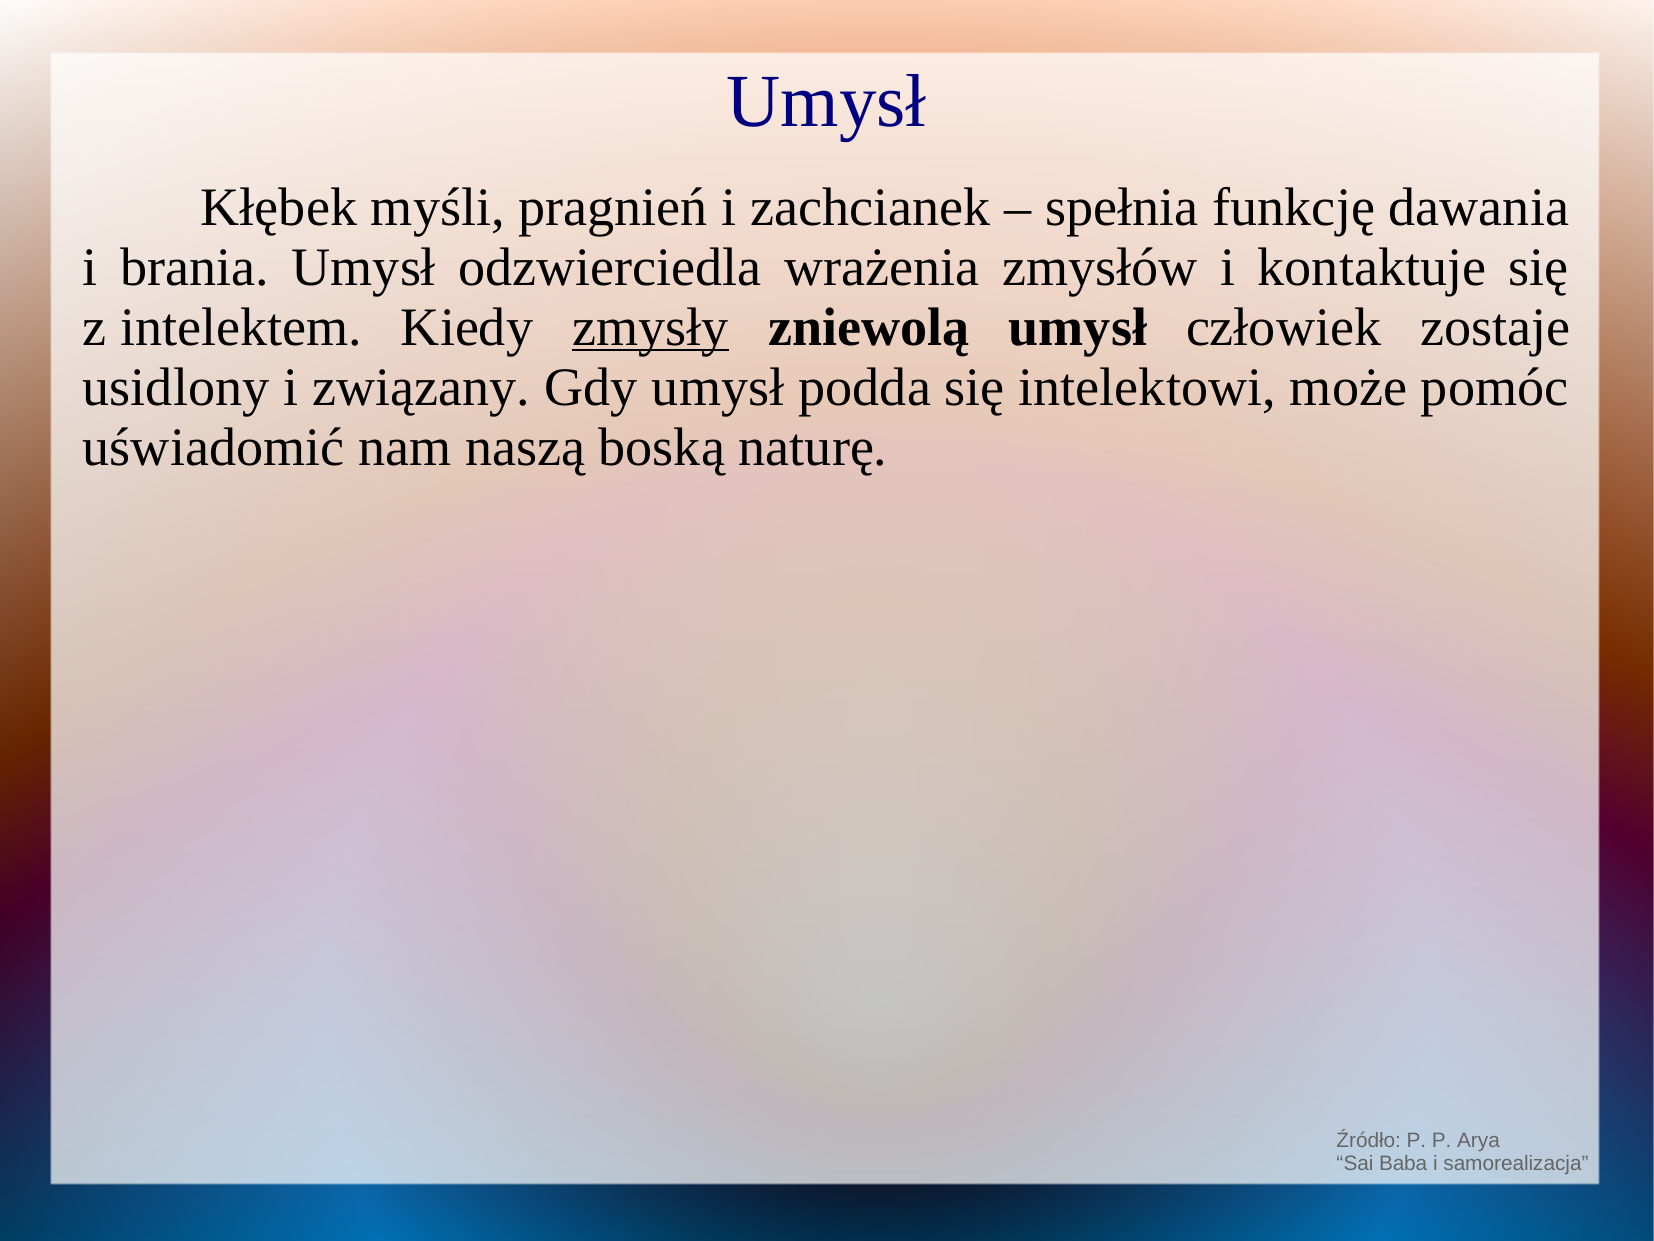

# Umysł
Kłębek myśli, pragnień i zachcianek – spełnia funkcję dawania i brania. Umysł odzwierciedla wrażenia zmysłów i kontaktuje się z intelektem. Kiedy zmysły zniewolą umysł człowiek zostaje usidlony i związany. Gdy umysł podda się intelektowi, może pomóc uświadomić nam naszą boską naturę.
Źródło: P. P. Arya
“Sai Baba i samorealizacja”